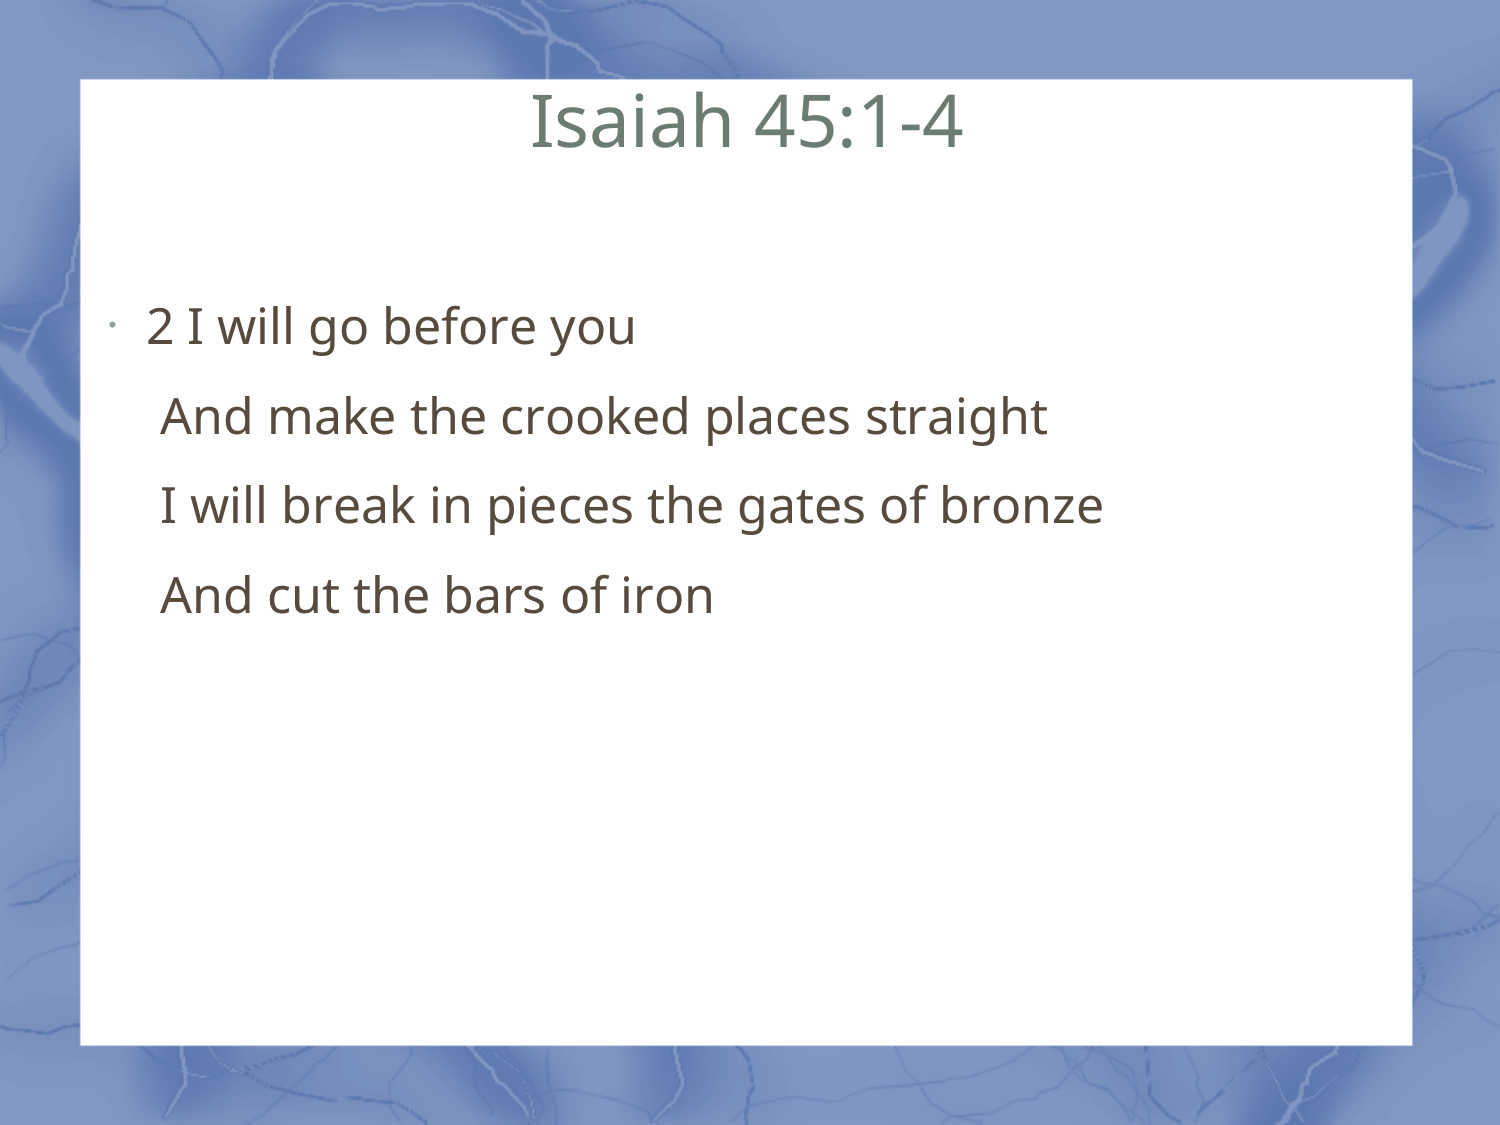

# Isaiah 45:1-4
2 I will go before you
 And make the crooked places straight
 I will break in pieces the gates of bronze
 And cut the bars of iron